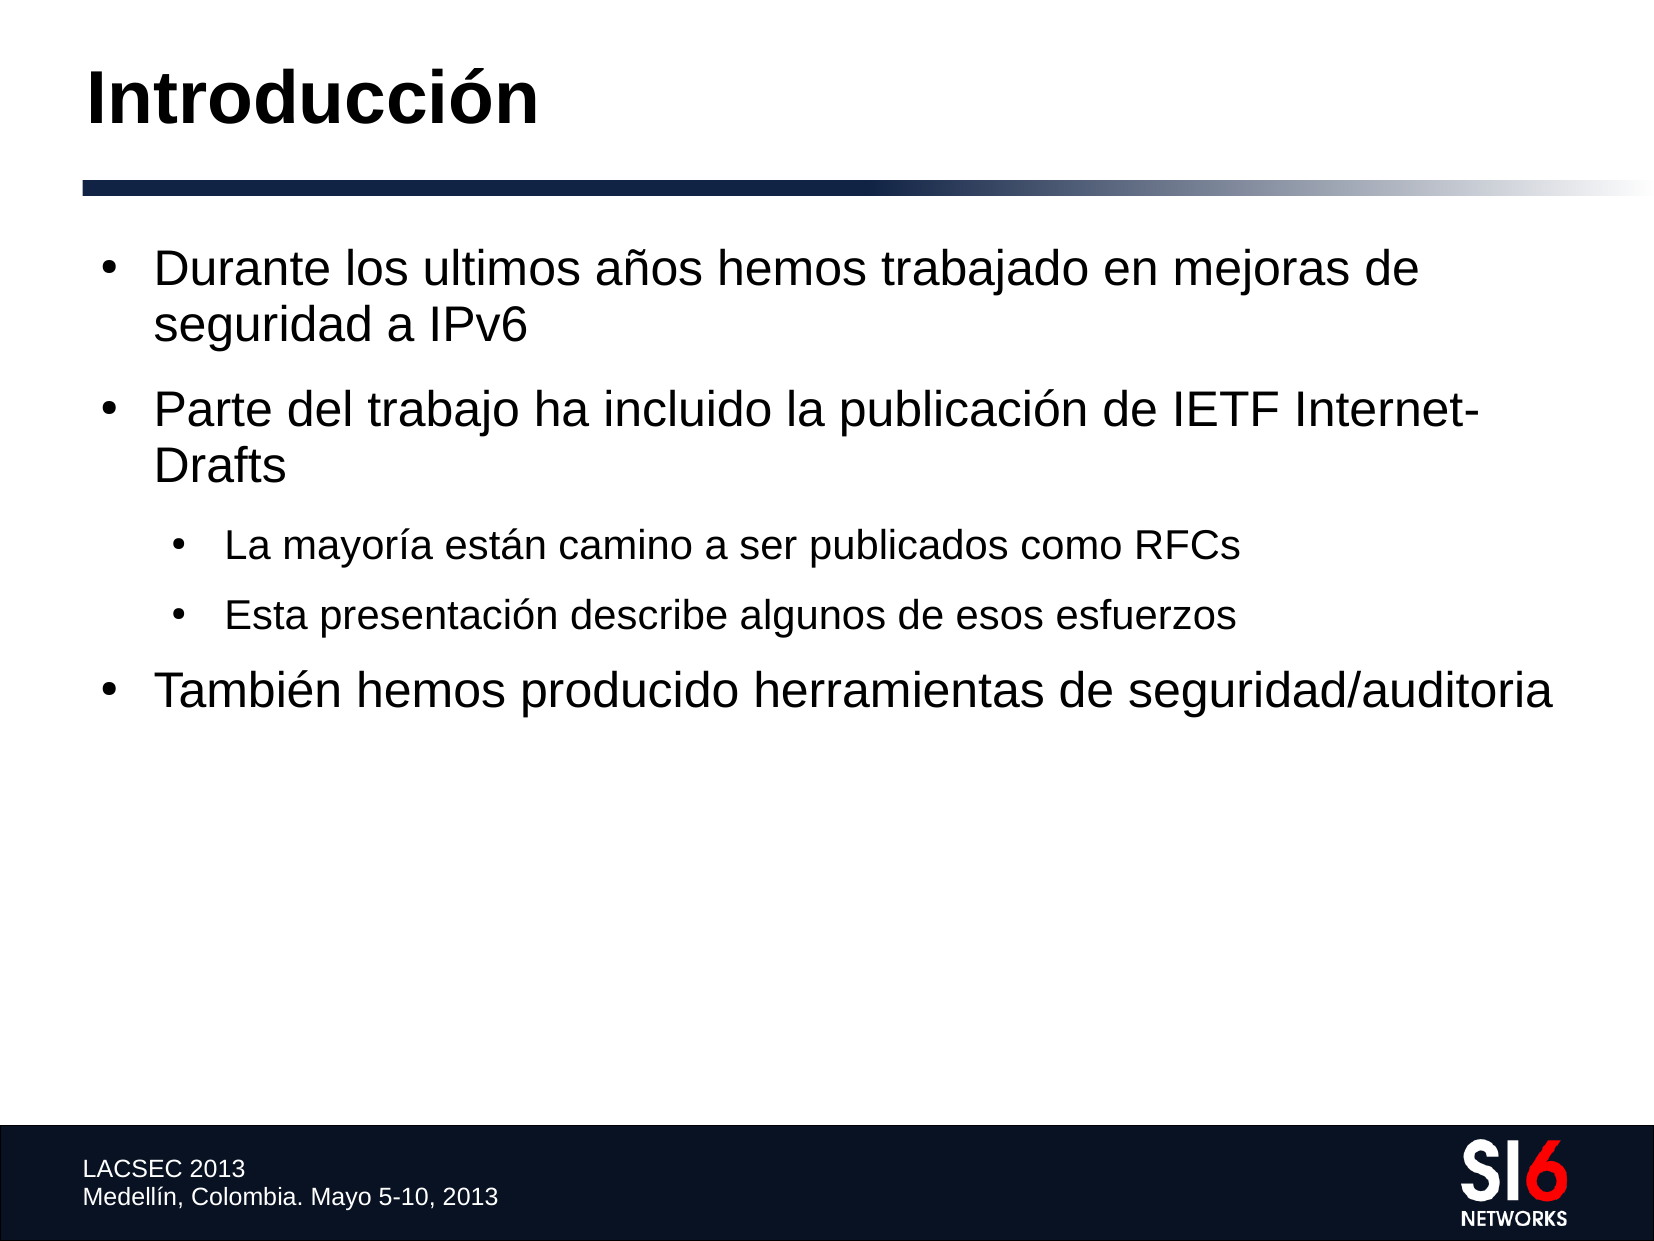

# Introducción
Durante los ultimos años hemos trabajado en mejoras de seguridad a IPv6
Parte del trabajo ha incluido la publicación de IETF Internet-Drafts
La mayoría están camino a ser publicados como RFCs
Esta presentación describe algunos de esos esfuerzos
También hemos producido herramientas de seguridad/auditoria